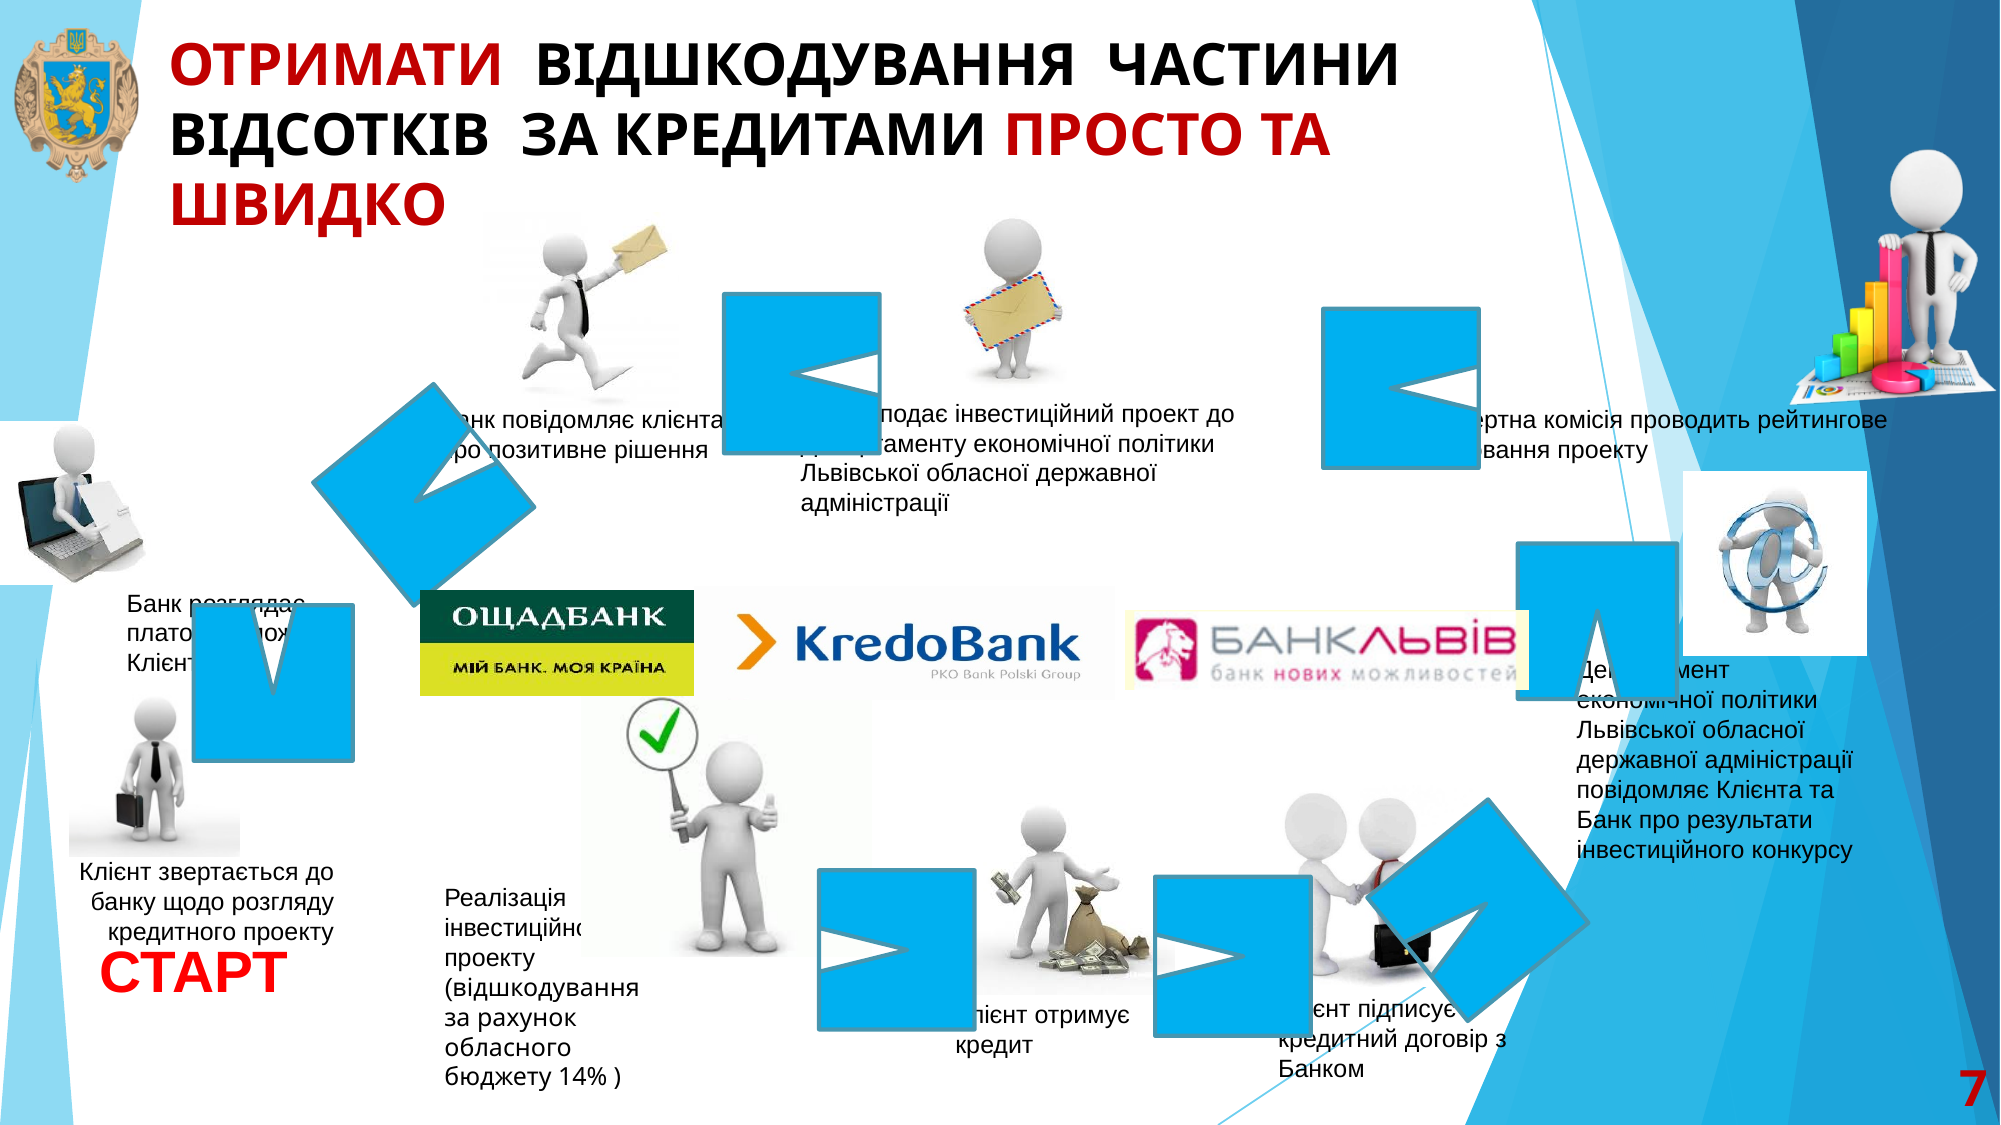

ОТРИМАТИ ВІДШКОДУВАННЯ ЧАСТИНИ ВІДСОТКІВ ЗА КРЕДИТАМИ ПРОСТО ТА ШВИДКО
Клієнт подає інвестиційний проект до Департаменту економічної політики Львівської обласної державної адміністрації
Експертна комісія проводить рейтингове оцінювання проекту
Банк повідомляє клієнта про позитивне рішення
Банк розглядає платоспроможність Клієнта
Департамент економічної політики Львівської обласної державної адміністрації повідомляє Клієнта та Банк про результати інвестиційного конкурсу
Клієнт звертається до банку щодо розгляду кредитного проекту
Реалізація інвестиційного проекту (відшкодування за рахунок обласного бюджету 14% )
СТАРТ
Клієнт підписує кредитний договір з Банком
Клієнт отримує кредит
7